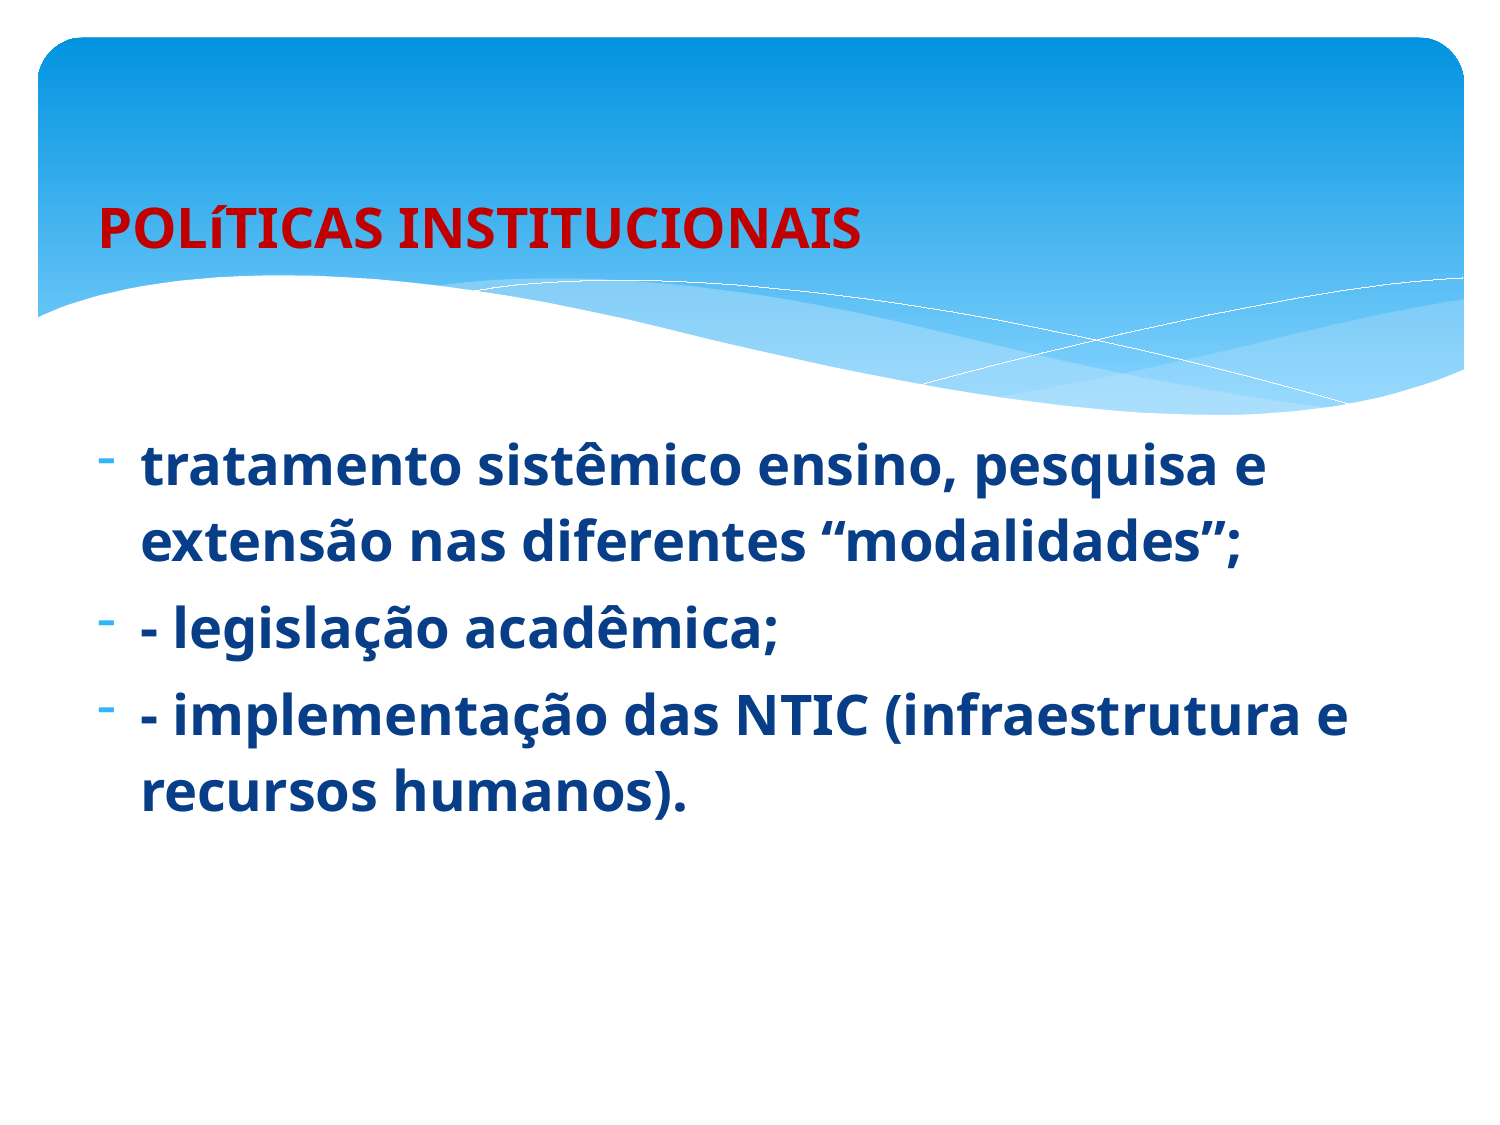

# POLíTICAS INSTITUCIONAIS
tratamento sistêmico ensino, pesquisa e extensão nas diferentes “modalidades”;
- legislação acadêmica;
- implementação das NTIC (infraestrutura e recursos humanos).